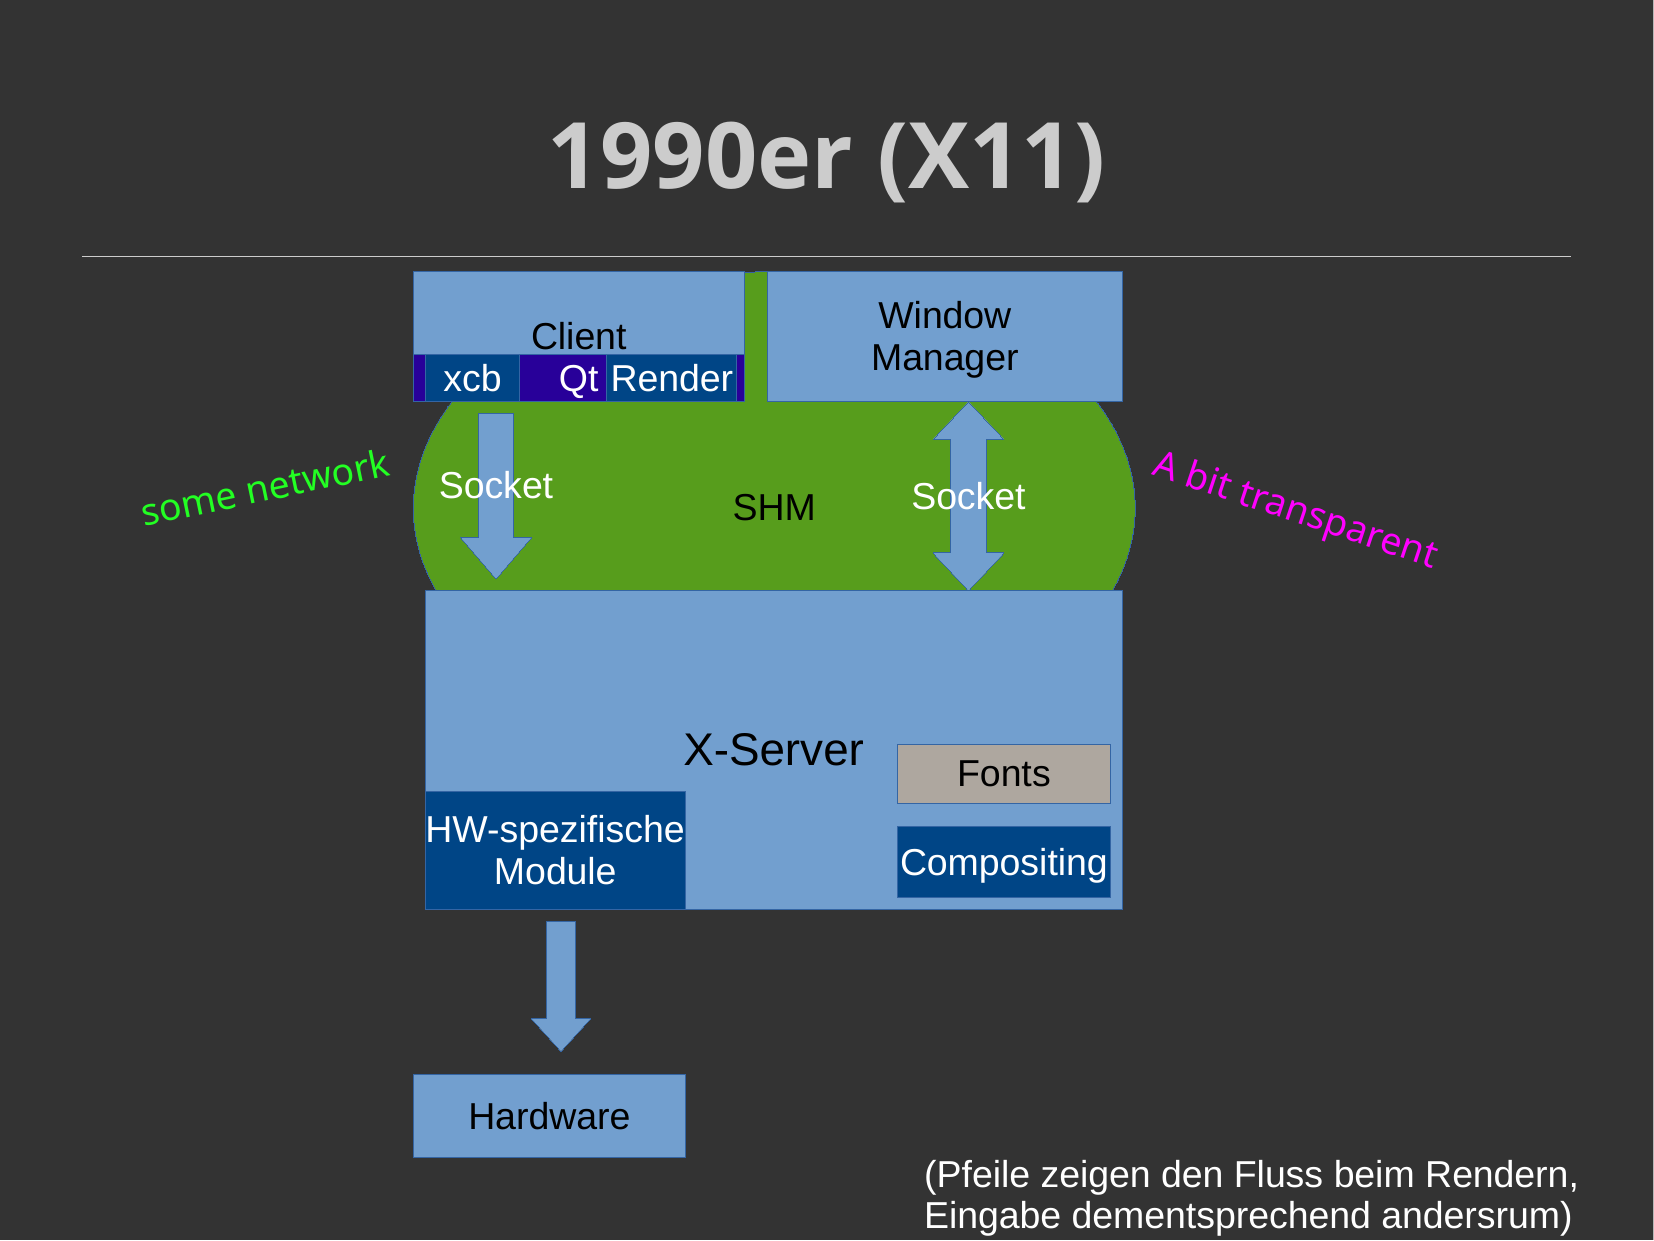

# 1990er (X11)
SHM
Client
Window
Manager
Qt
xcb
Render
Socket
Socket
some network
A bit transparent
X-Server
Fonts
HW-spezifische
Module
Compositing
Hardware
(Pfeile zeigen den Fluss beim Rendern,
Eingabe dementsprechend andersrum)